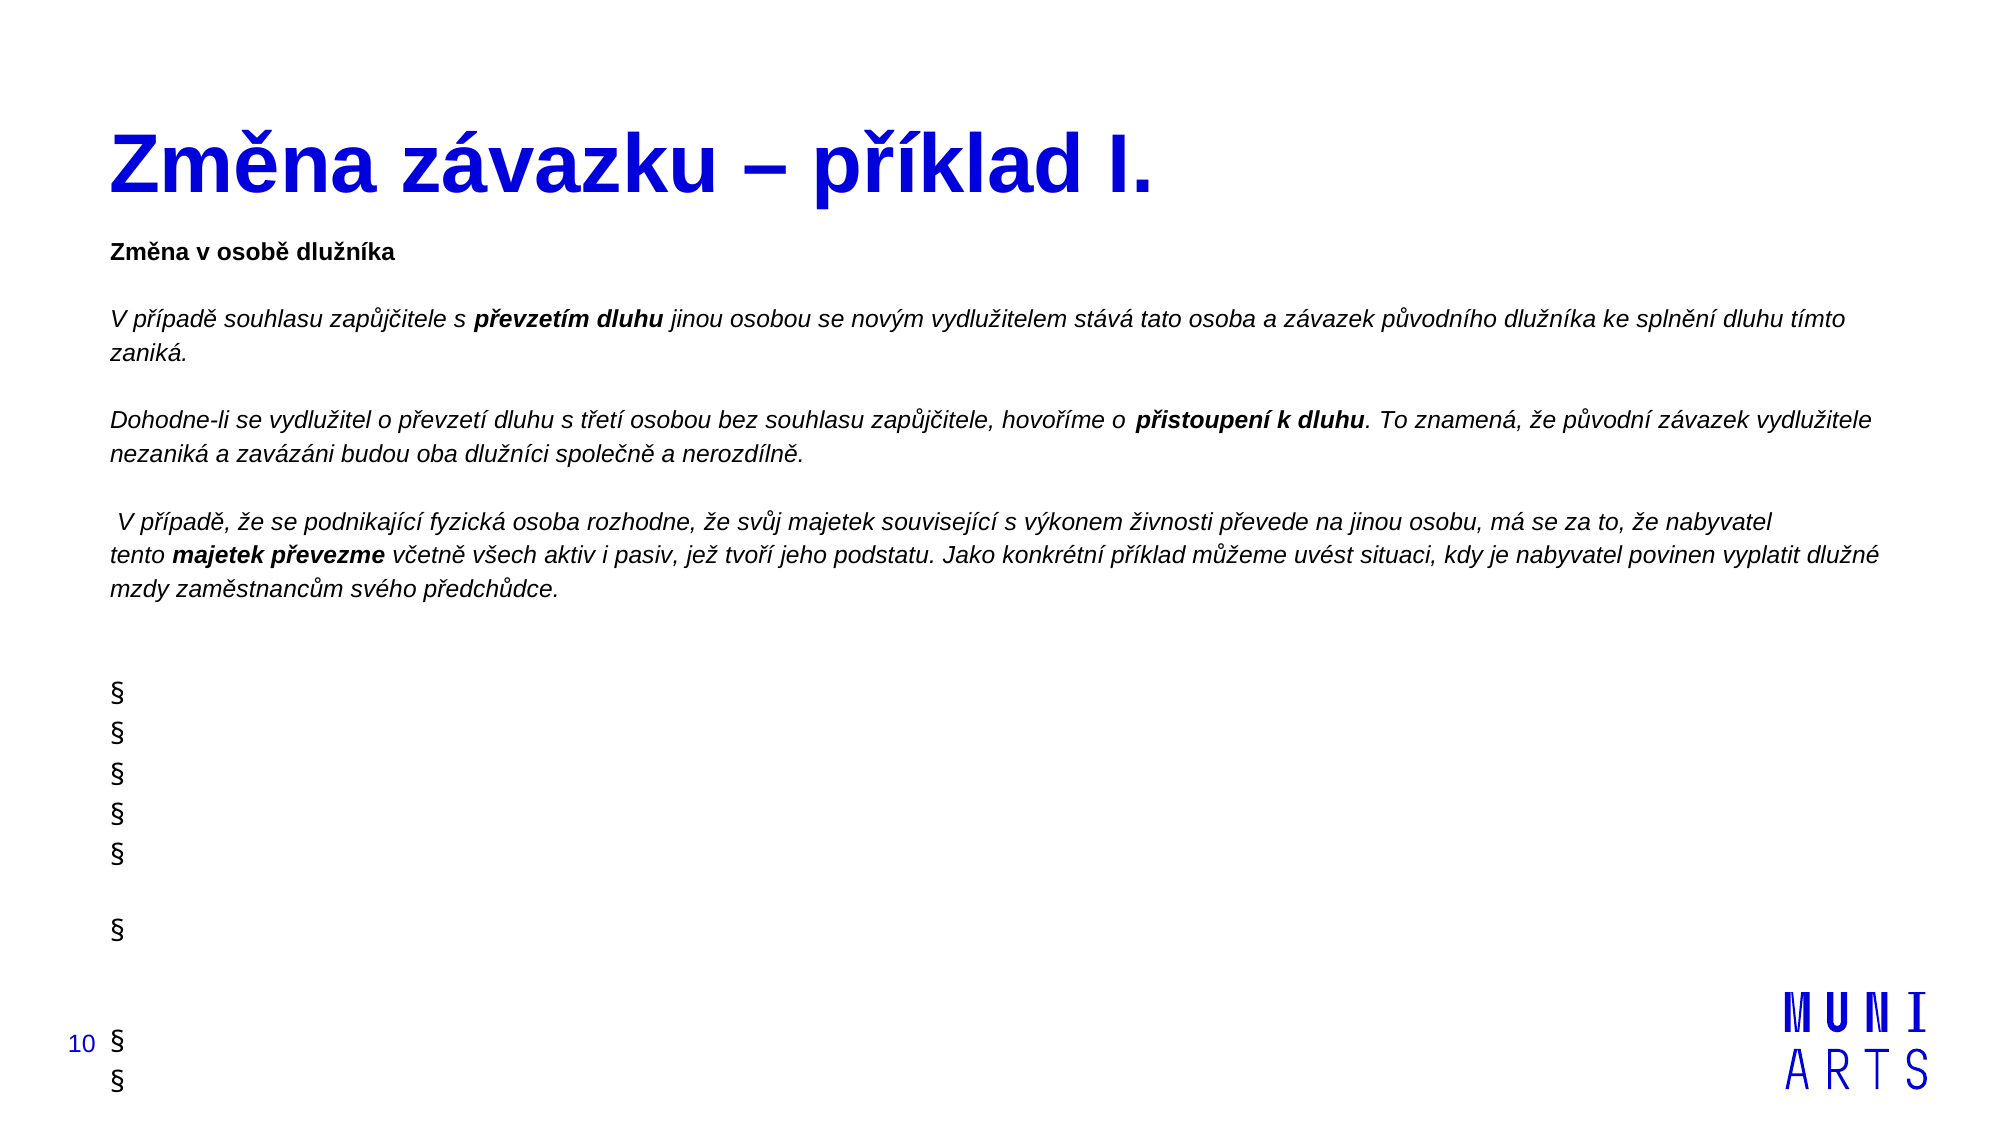

# Změna závazku – příklad I.
Změna v osobě dlužníka
V případě souhlasu zapůjčitele s převzetím dluhu jinou osobou se novým vydlužitelem stává tato osoba a závazek původního dlužníka ke splnění dluhu tímto zaniká.
Dohodne-li se vydlužitel o převzetí dluhu s třetí osobou bez souhlasu zapůjčitele, hovoříme o přistoupení k dluhu. To znamená, že původní závazek vydlužitele nezaniká a zavázáni budou oba dlužníci společně a nerozdílně.
 V případě, že se podnikající fyzická osoba rozhodne, že svůj majetek související s výkonem živnosti převede na jinou osobu, má se za to, že nabyvatel tento majetek převezme včetně všech aktiv i pasiv, jež tvoří jeho podstatu. Jako konkrétní příklad můžeme uvést situaci, kdy je nabyvatel povinen vyplatit dlužné mzdy zaměstnancům svého předchůdce.